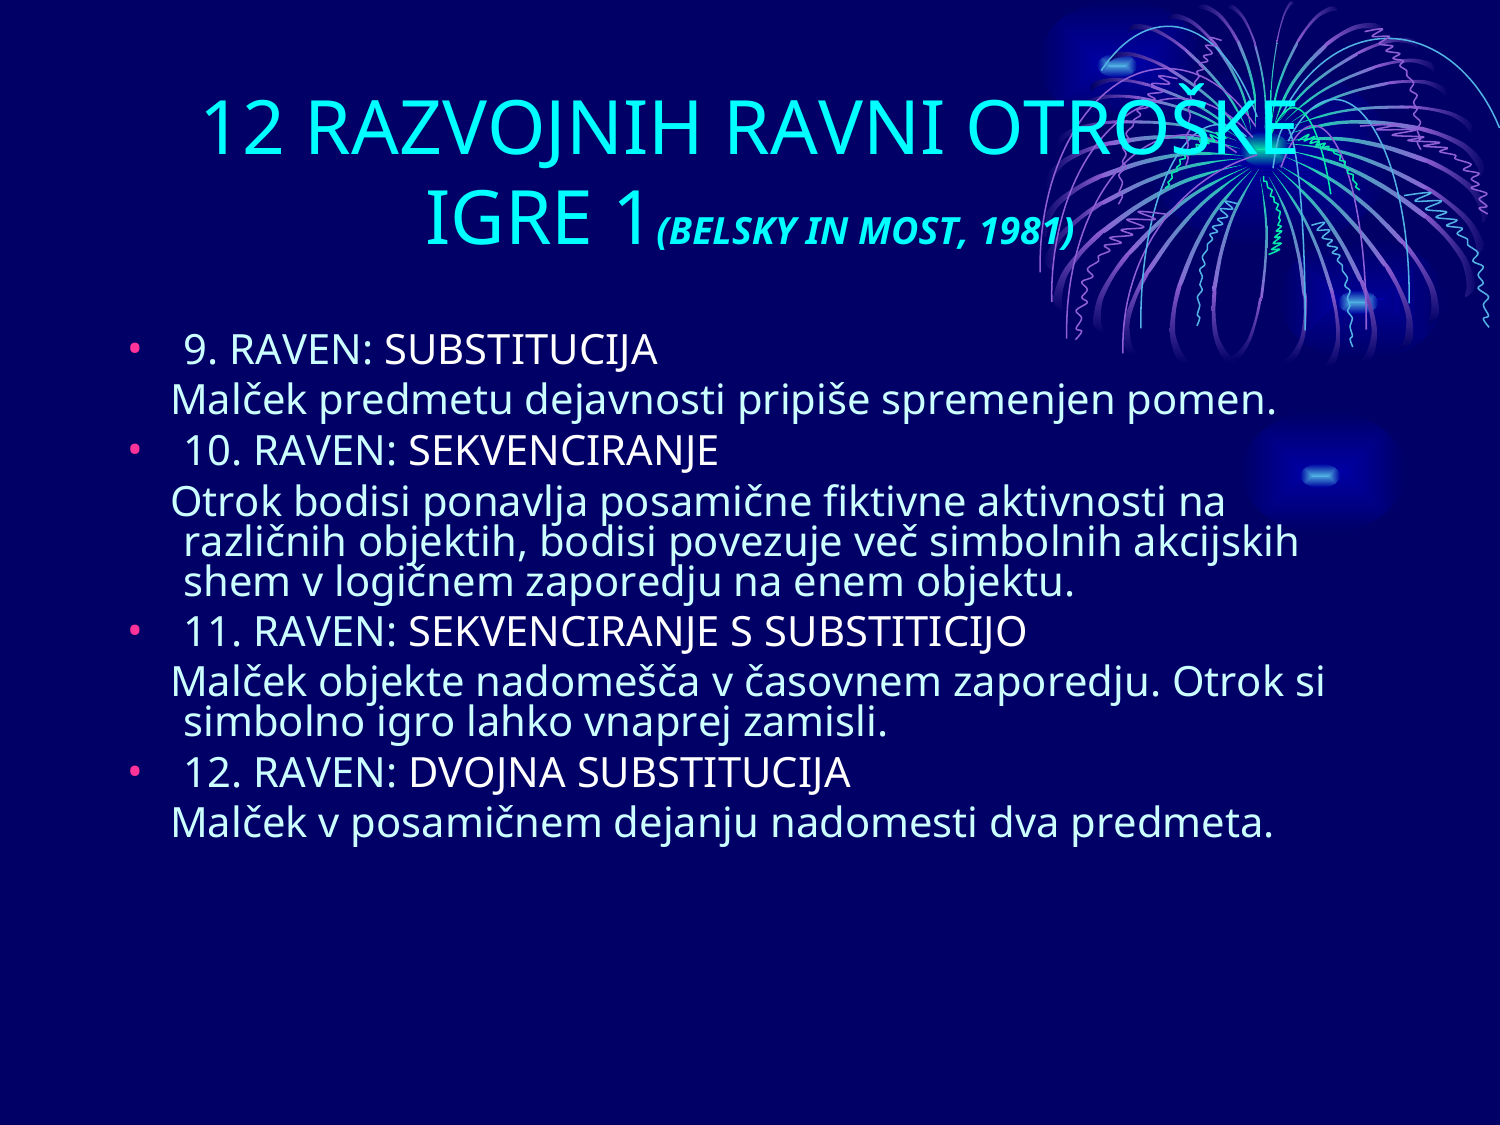

# 12 RAZVOJNIH RAVNI OTROŠKE IGRE 1(BELSKY IN MOST, 1981)
9. RAVEN: SUBSTITUCIJA
 Malček predmetu dejavnosti pripiše spremenjen pomen.
10. RAVEN: SEKVENCIRANJE
 Otrok bodisi ponavlja posamične fiktivne aktivnosti na različnih objektih, bodisi povezuje več simbolnih akcijskih shem v logičnem zaporedju na enem objektu.
11. RAVEN: SEKVENCIRANJE S SUBSTITICIJO
 Malček objekte nadomešča v časovnem zaporedju. Otrok si simbolno igro lahko vnaprej zamisli.
12. RAVEN: DVOJNA SUBSTITUCIJA
 Malček v posamičnem dejanju nadomesti dva predmeta.